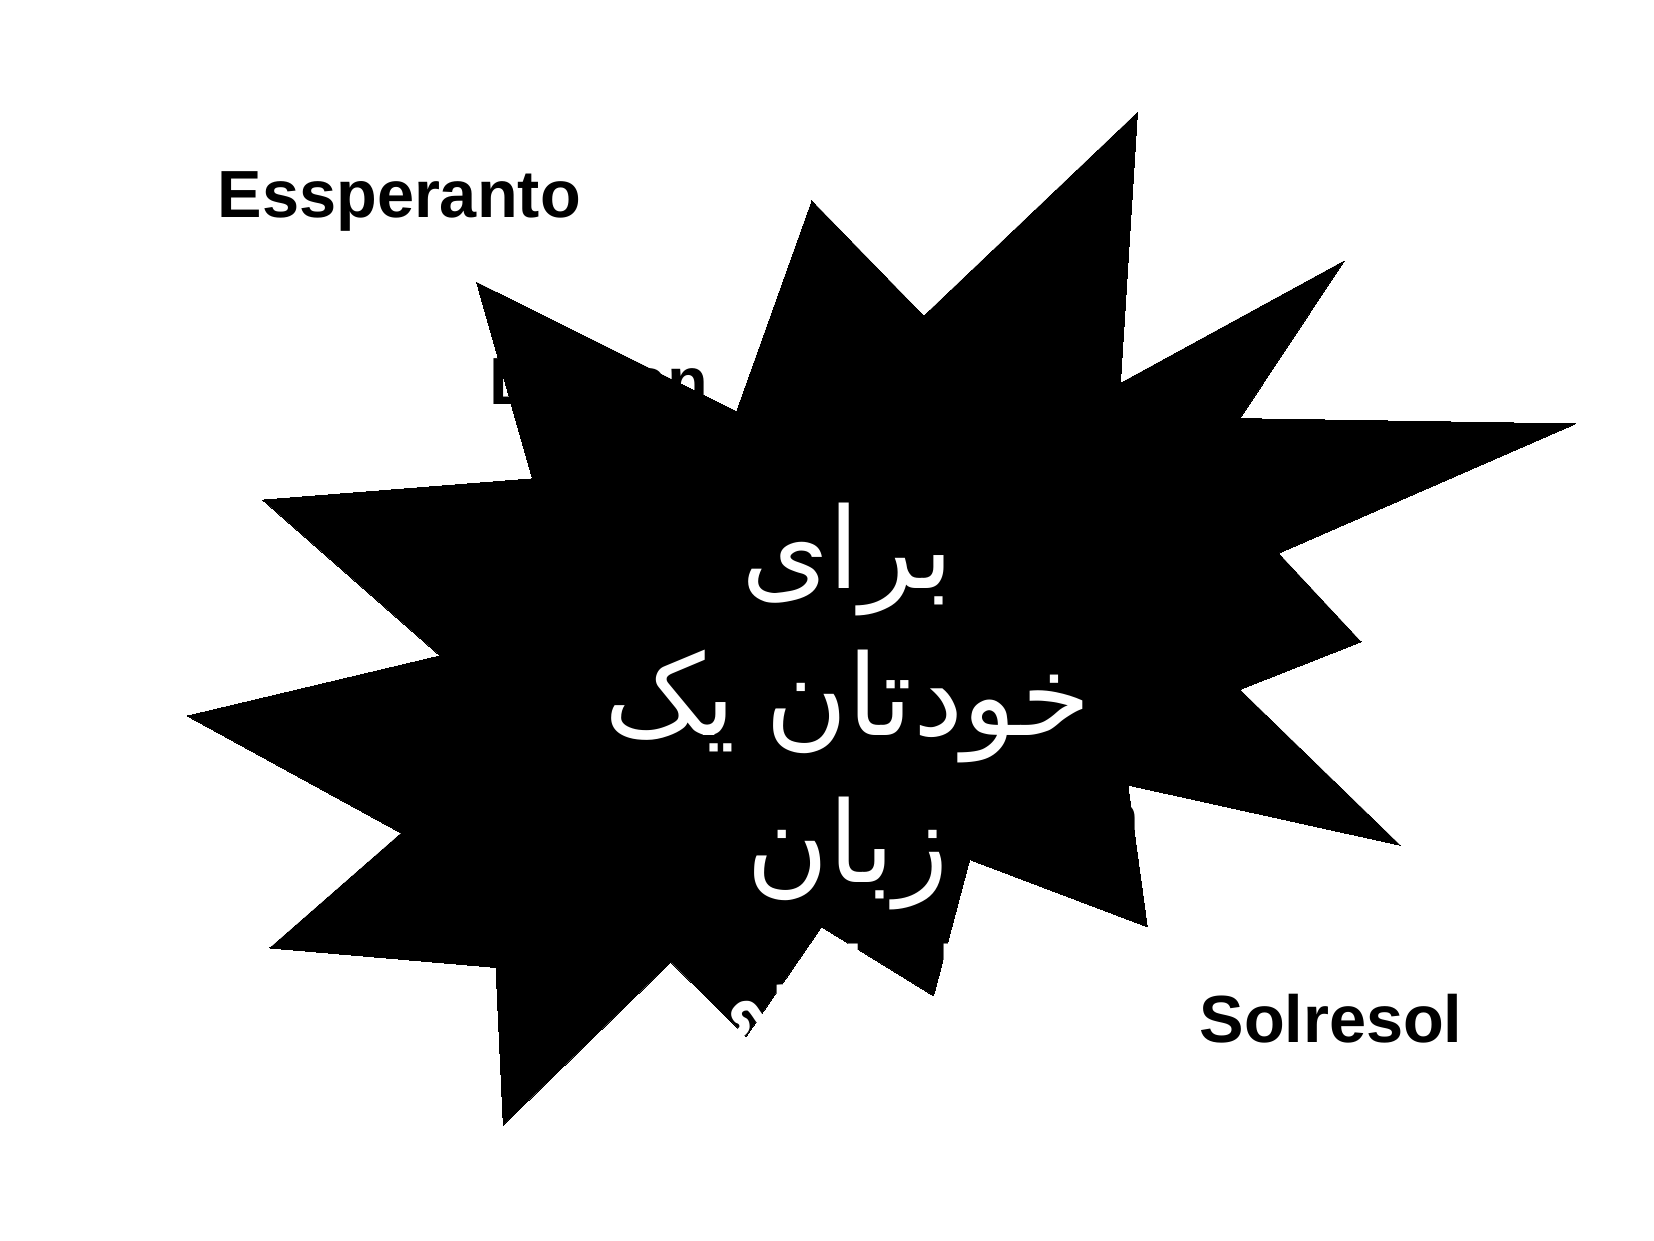

Essperanto
Lojban
برای خودتان یک زبان طراحی کنید
AllNoun
Klingon
Solresol